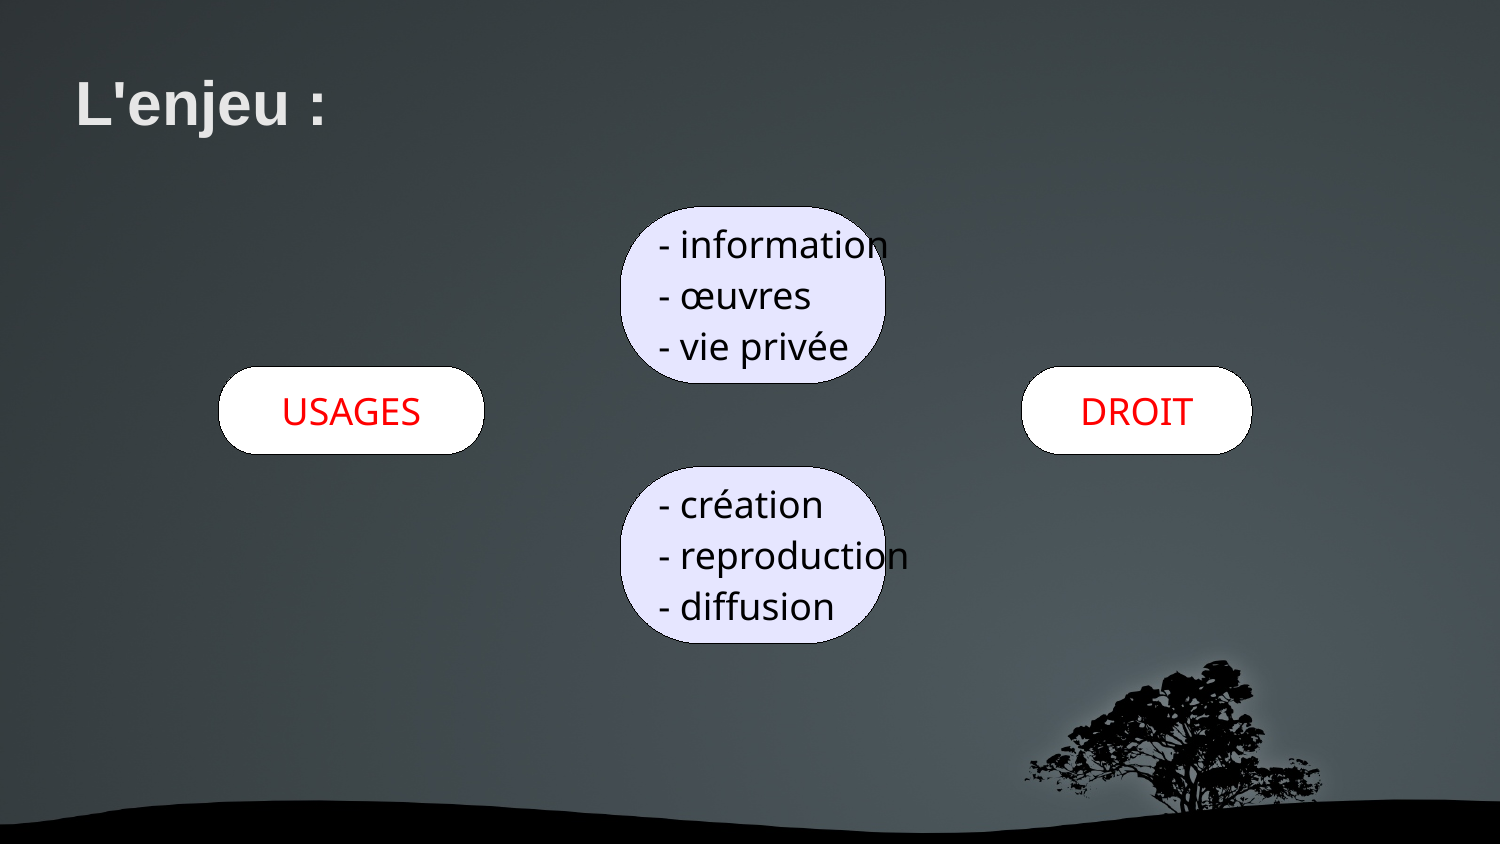

# L'enjeu :
- information
- œuvres
- vie privée
USAGES
DROIT
- création
- reproduction
- diffusion